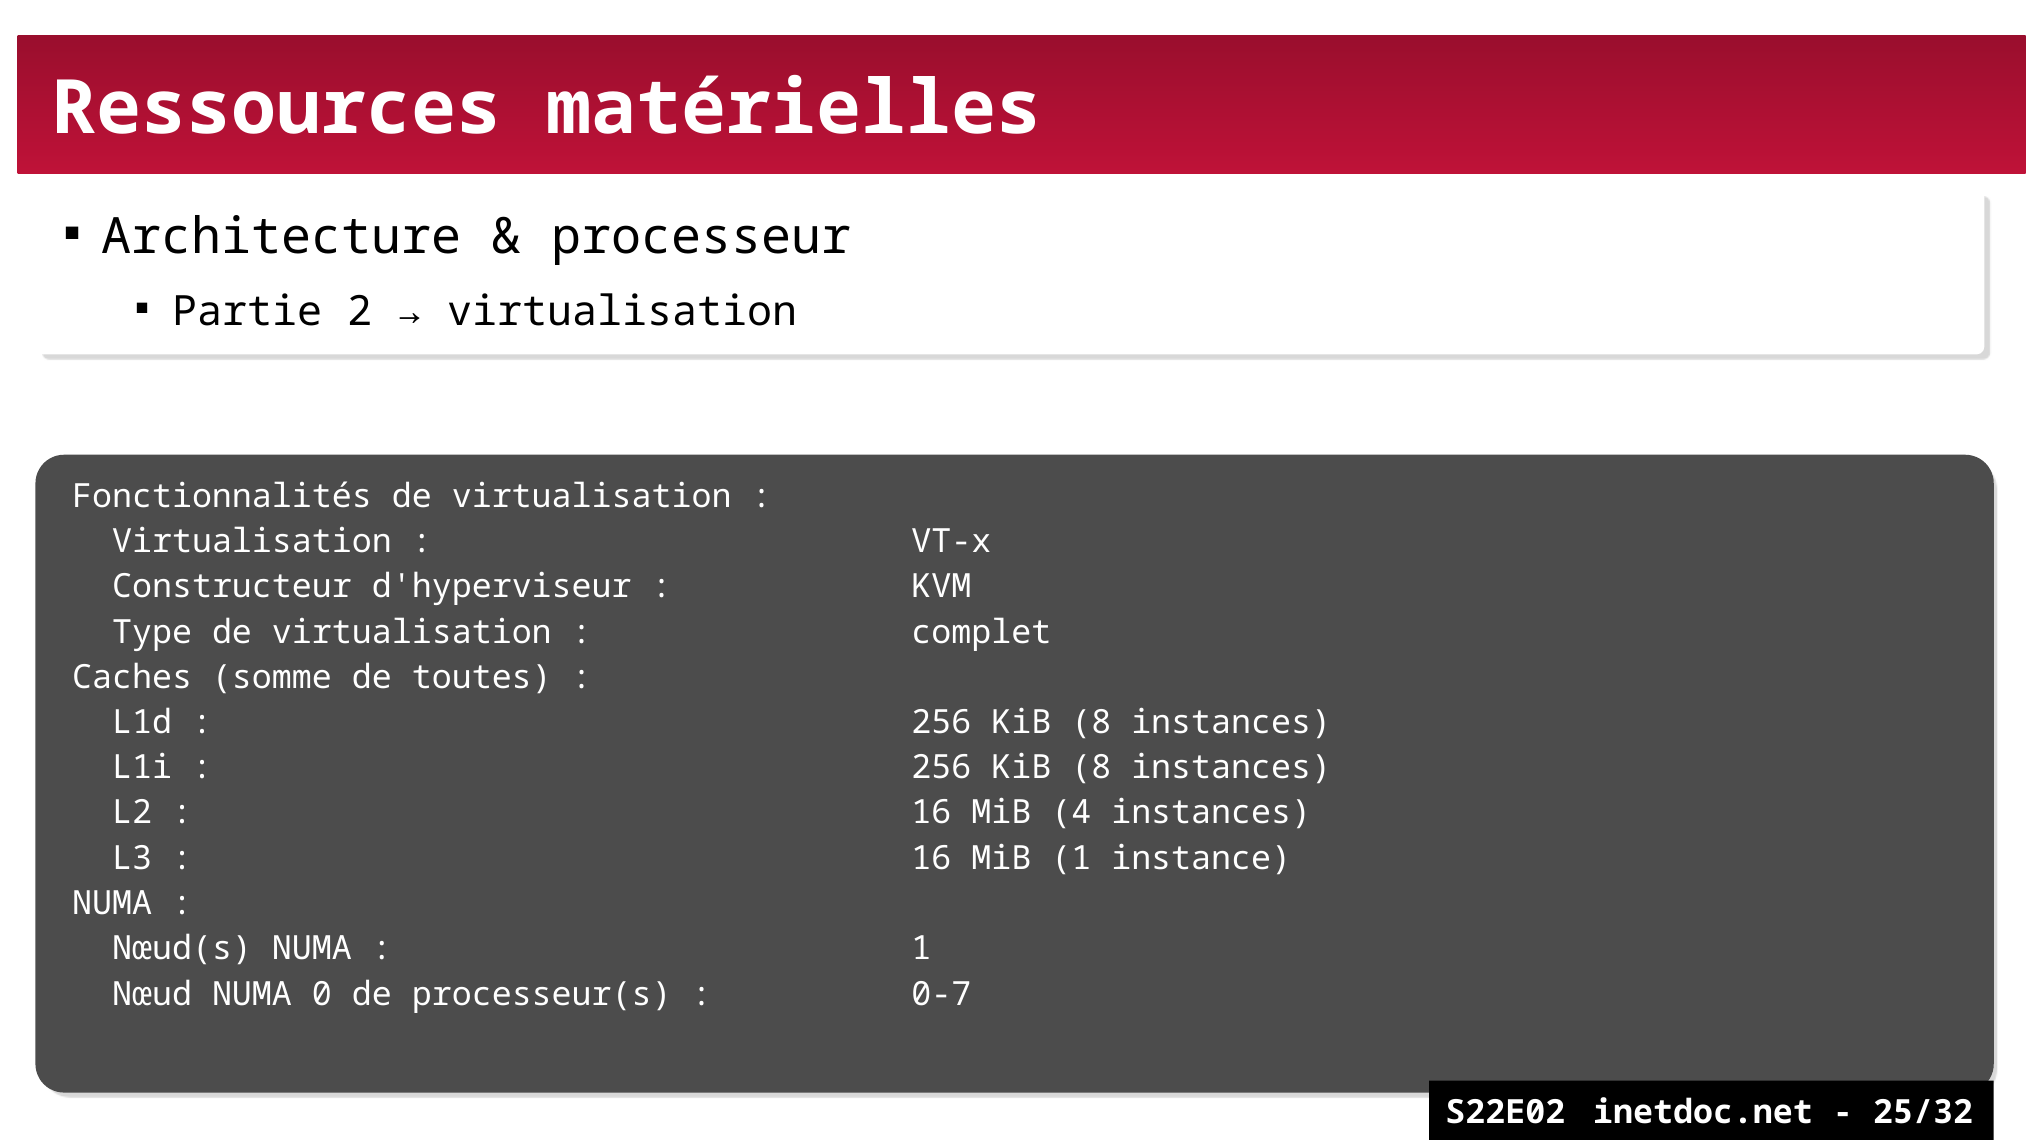

Ressources matérielles
Architecture & processeur
Partie 2 → virtualisation
Fonctionnalités de virtualisation :
 Virtualisation : VT-x
 Constructeur d'hyperviseur : KVM
 Type de virtualisation : complet
Caches (somme de toutes) :
 L1d : 256 KiB (8 instances)
 L1i : 256 KiB (8 instances)
 L2 : 16 MiB (4 instances)
 L3 : 16 MiB (1 instance)
NUMA :
 Nœud(s) NUMA : 1
 Nœud NUMA 0 de processeur(s) : 0-7
S22E02	inetdoc.net - /32